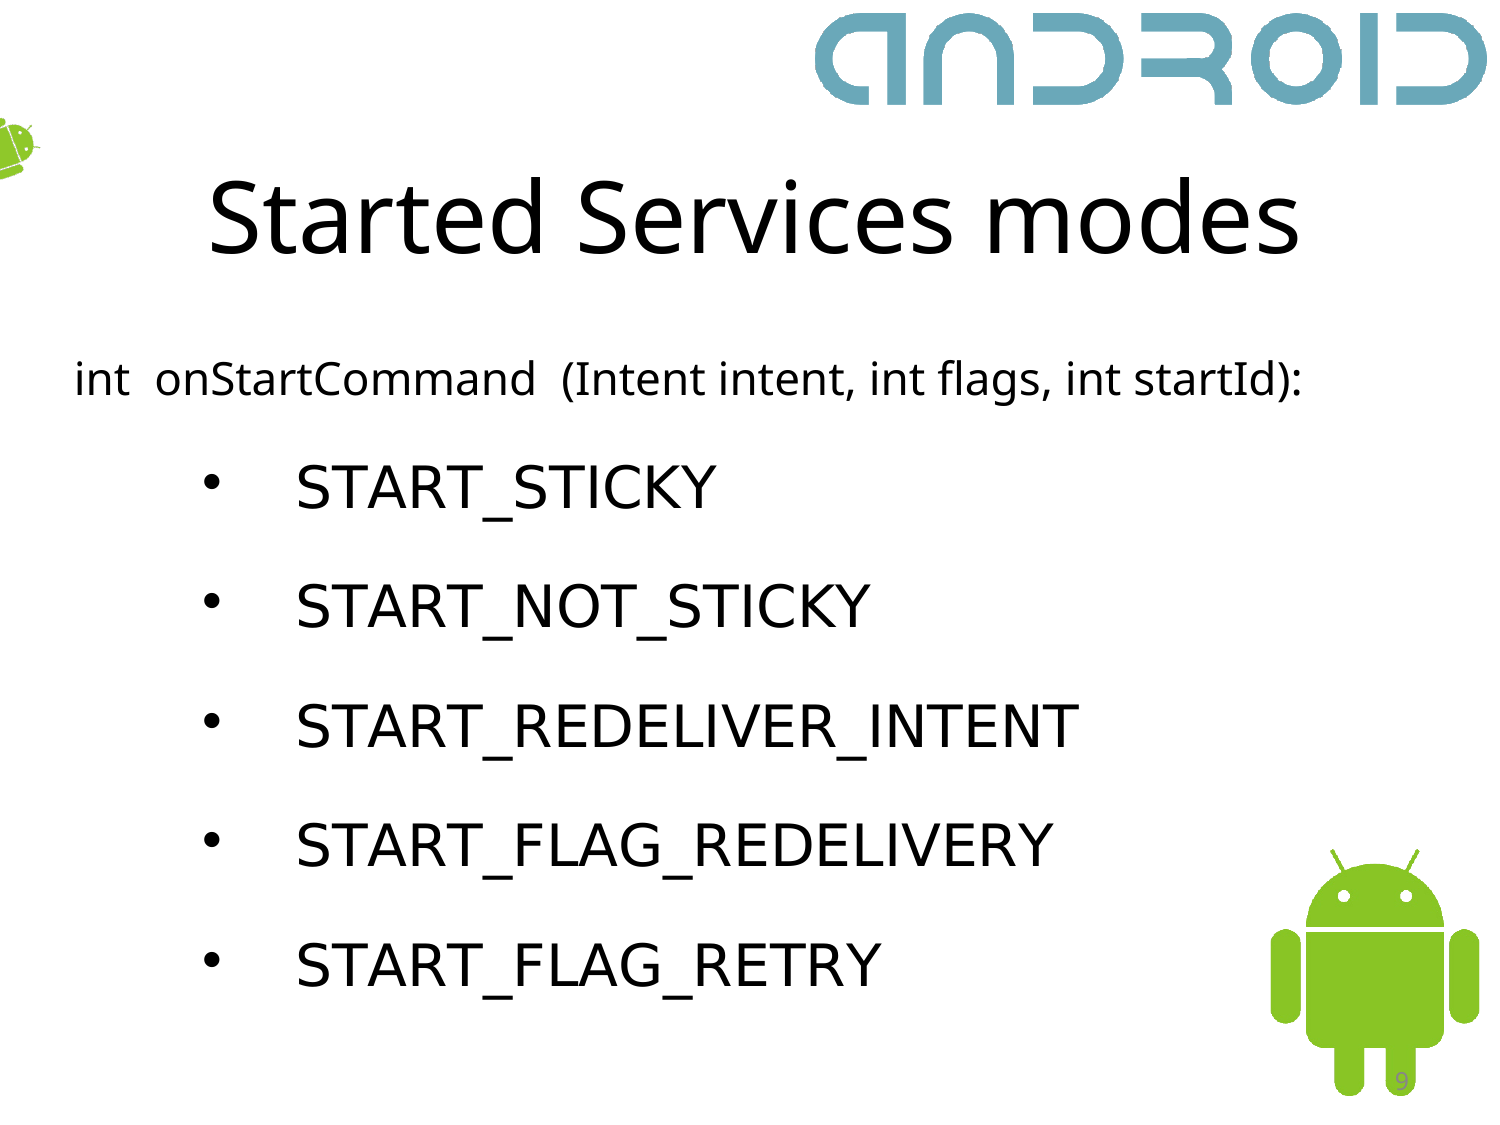

# Started Services modes
START_STICKY
START_NOT_STICKY
START_REDELIVER_INTENT
START_FLAG_REDELIVERY
START_FLAG_RETRY
int onStartCommand (Intent intent, int flags, int startId):